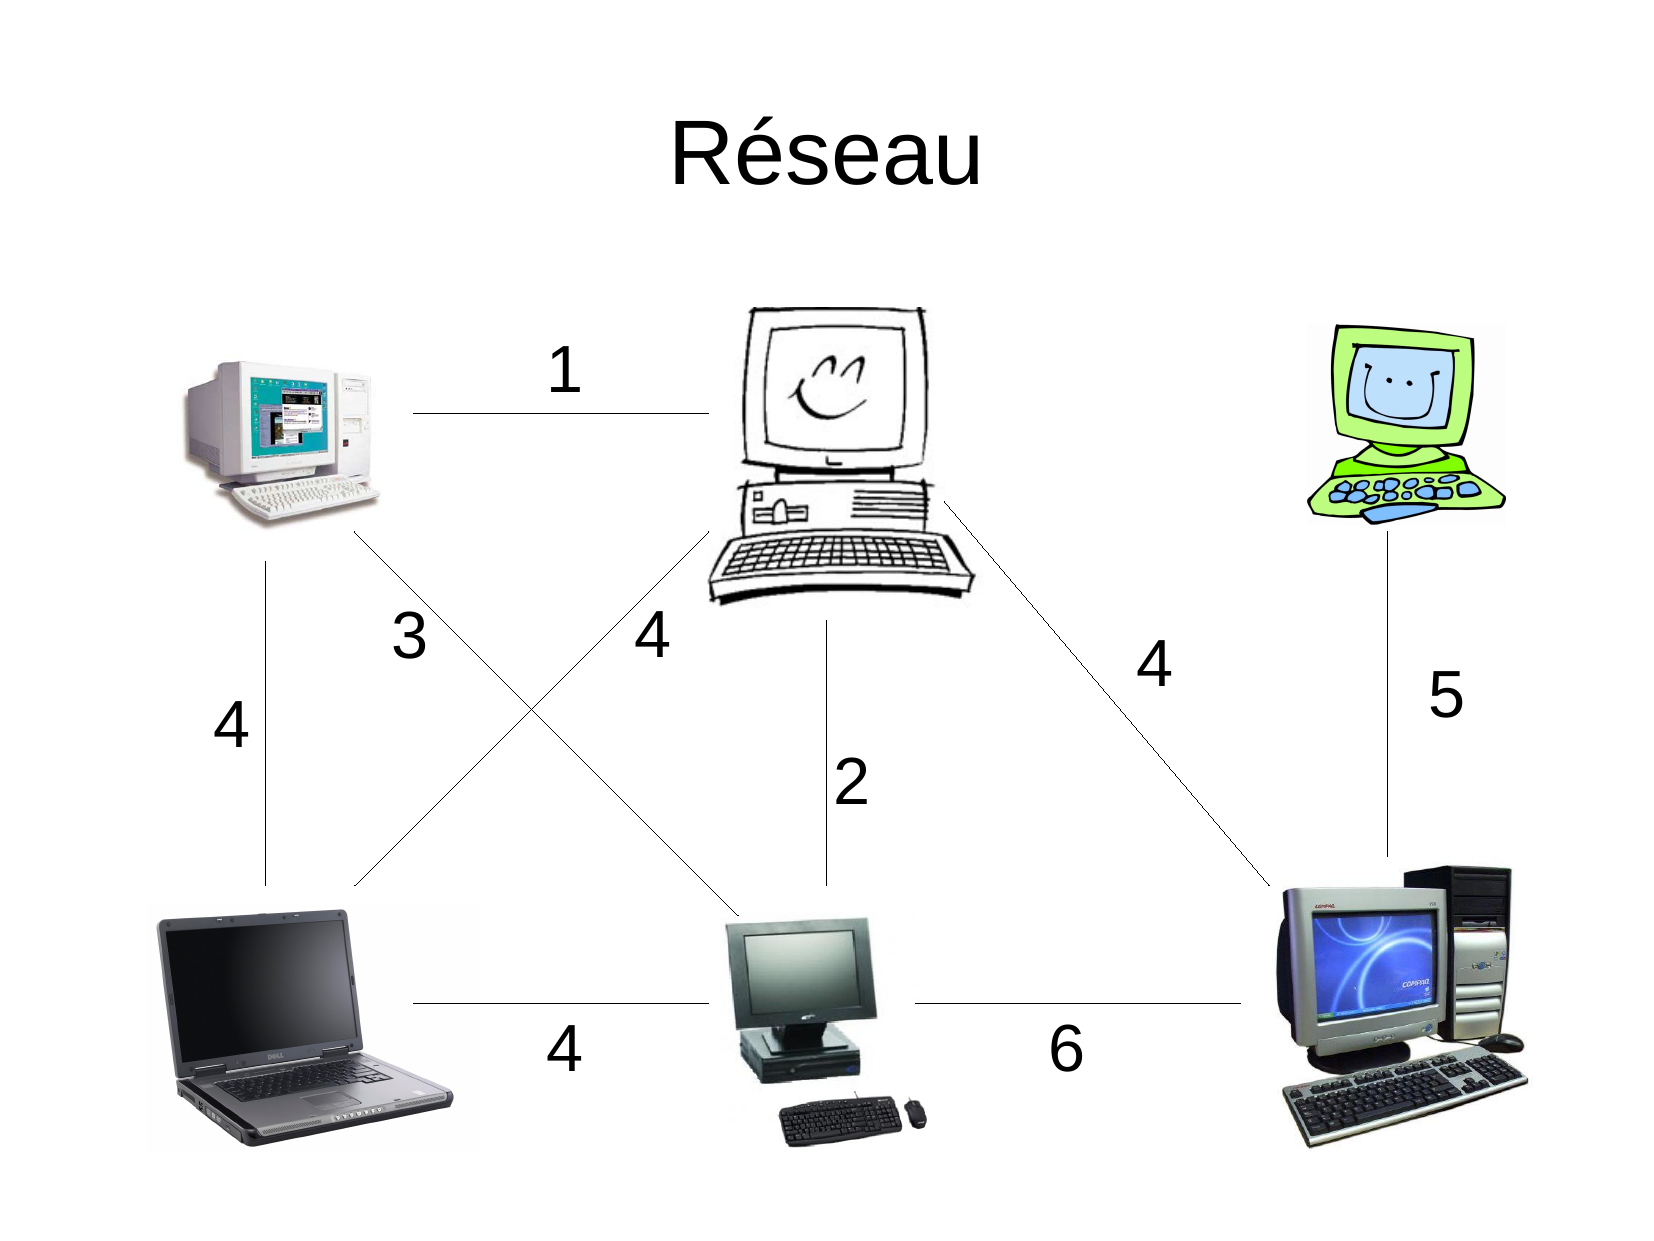

# Réseau
1
4
3
4
5
4
2
4
6